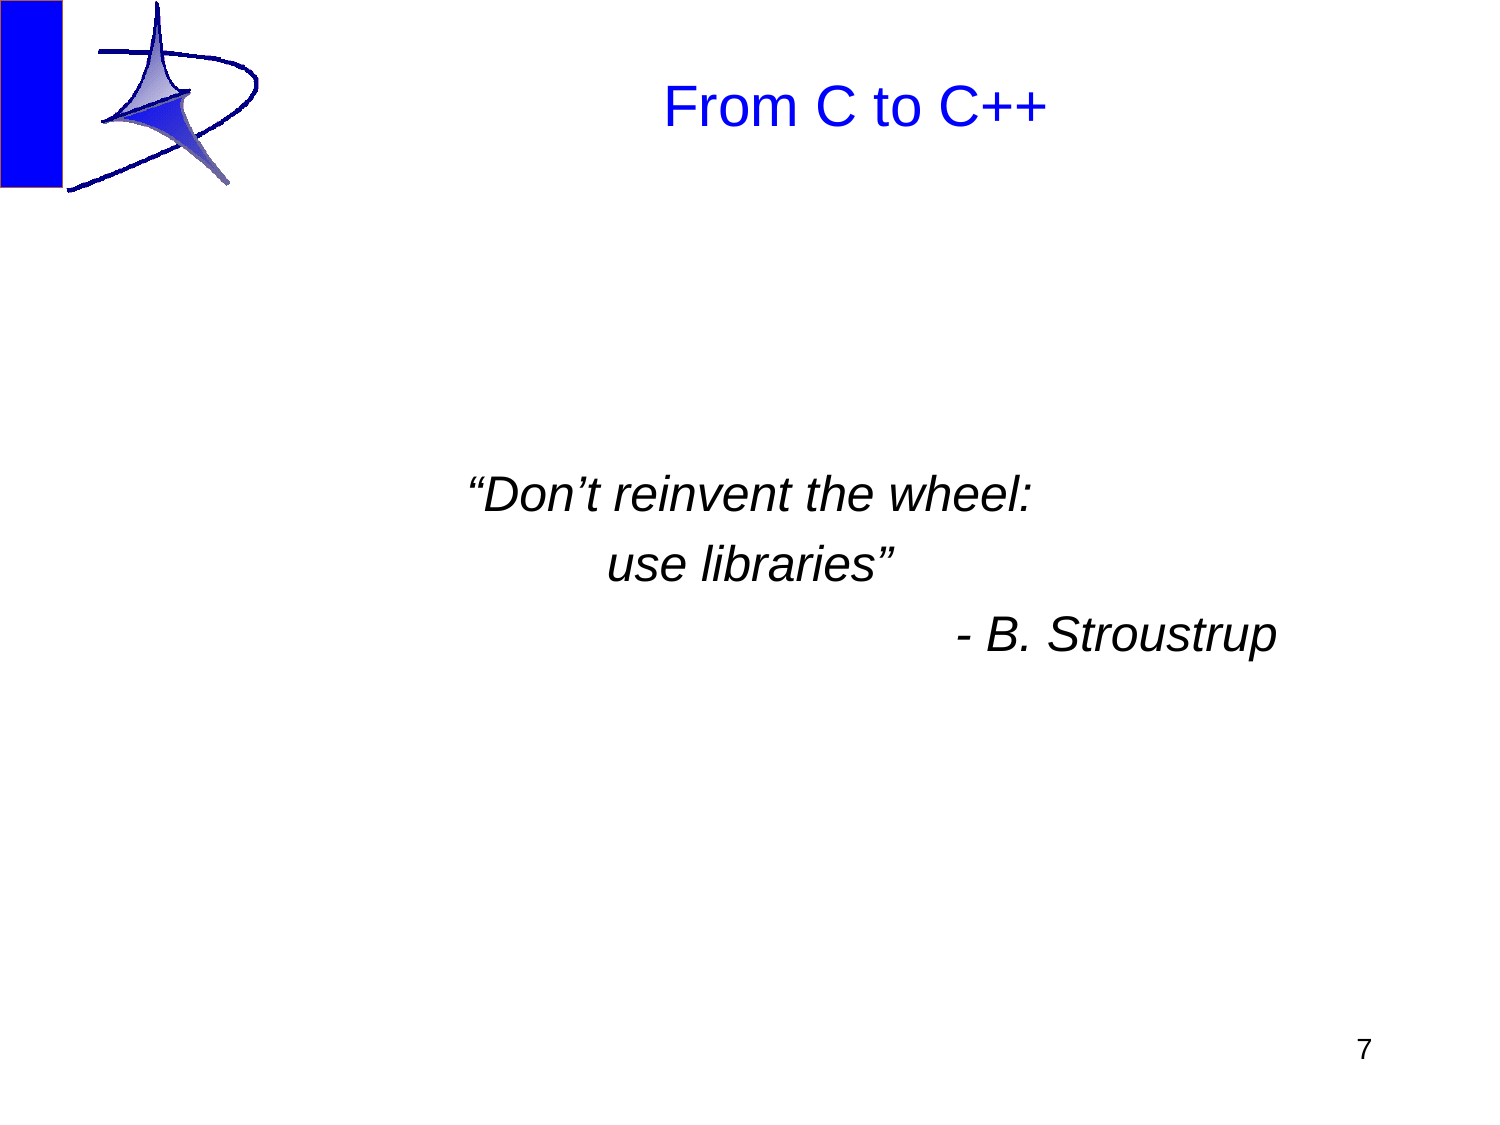

# From C to C++
“Don’t reinvent the wheel:
use libraries”
- B. Stroustrup
7